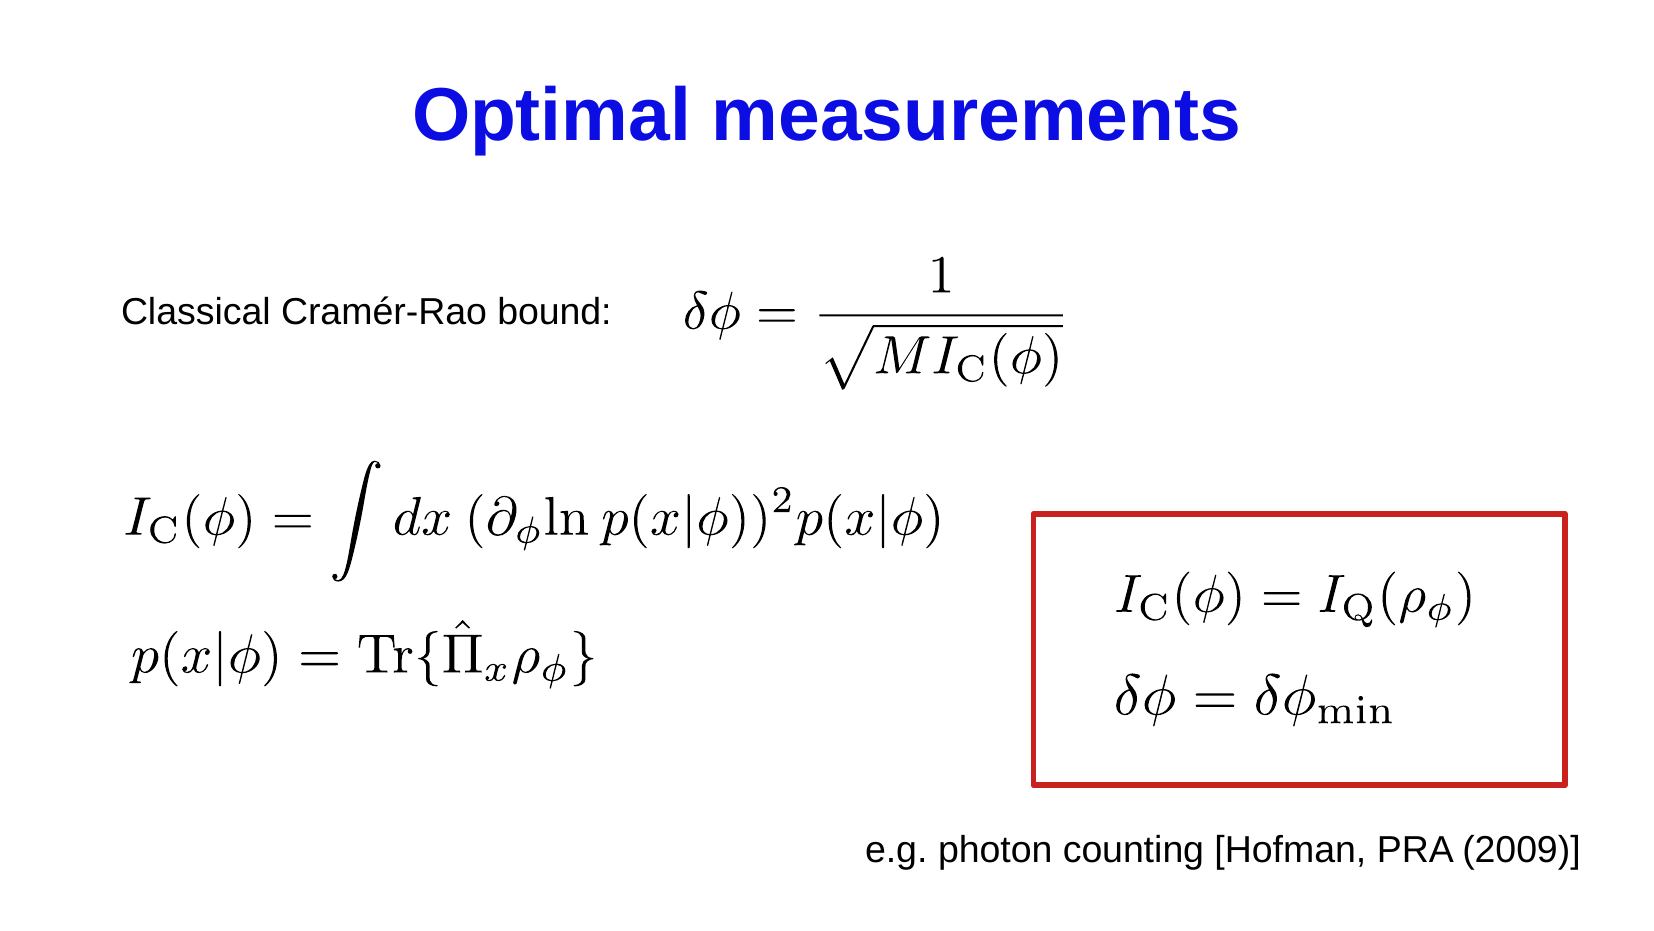

# Optimal measurements
Classical Cramér-Rao bound:
e.g. photon counting [Hofman, PRA (2009)]